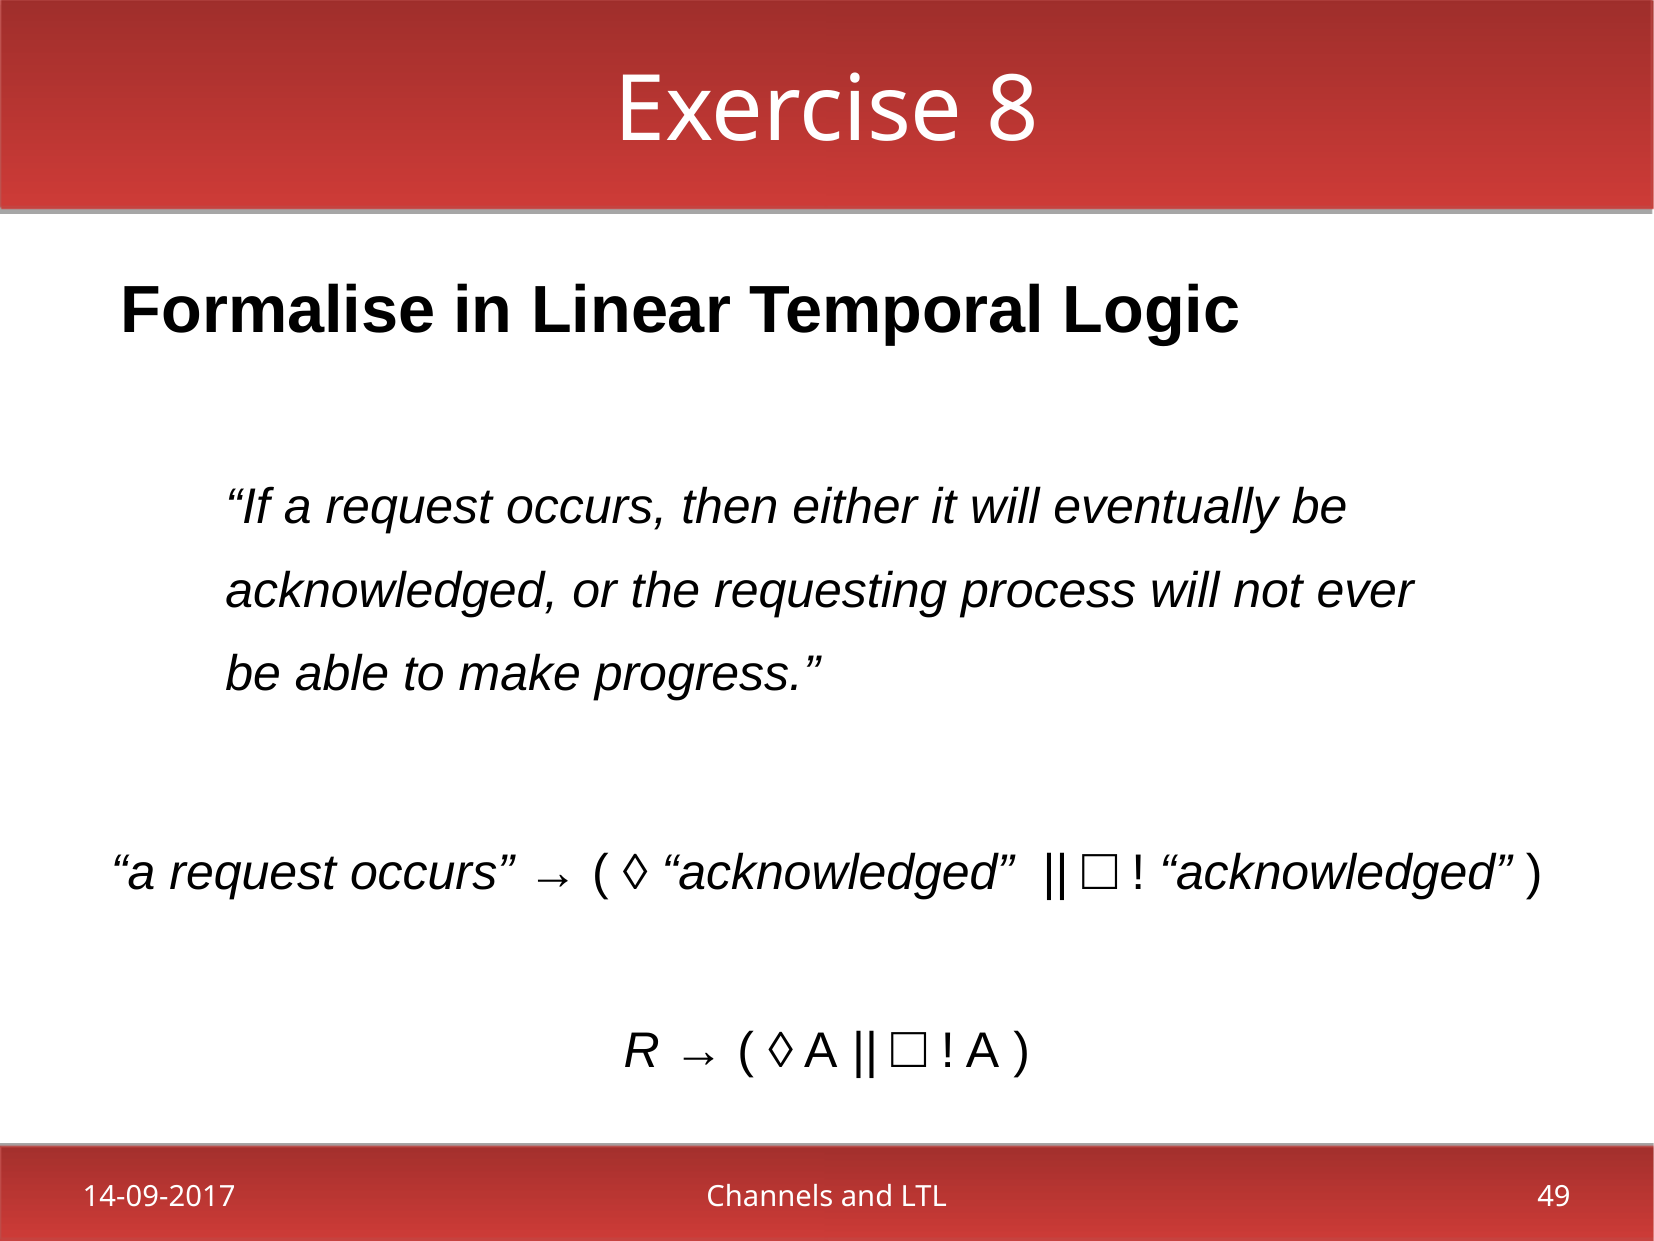

# Exercise 8
Formalise in Linear Temporal Logic
“If a request occurs, then either it will eventually be acknowledged, or the requesting process will not ever be able to make progress.”
“a request occurs” → ( ◊ “acknowledged” || □ ! “acknowledged” )
R → ( ◊ A || □ ! A )
14-09-2017
Channels and LTL
49